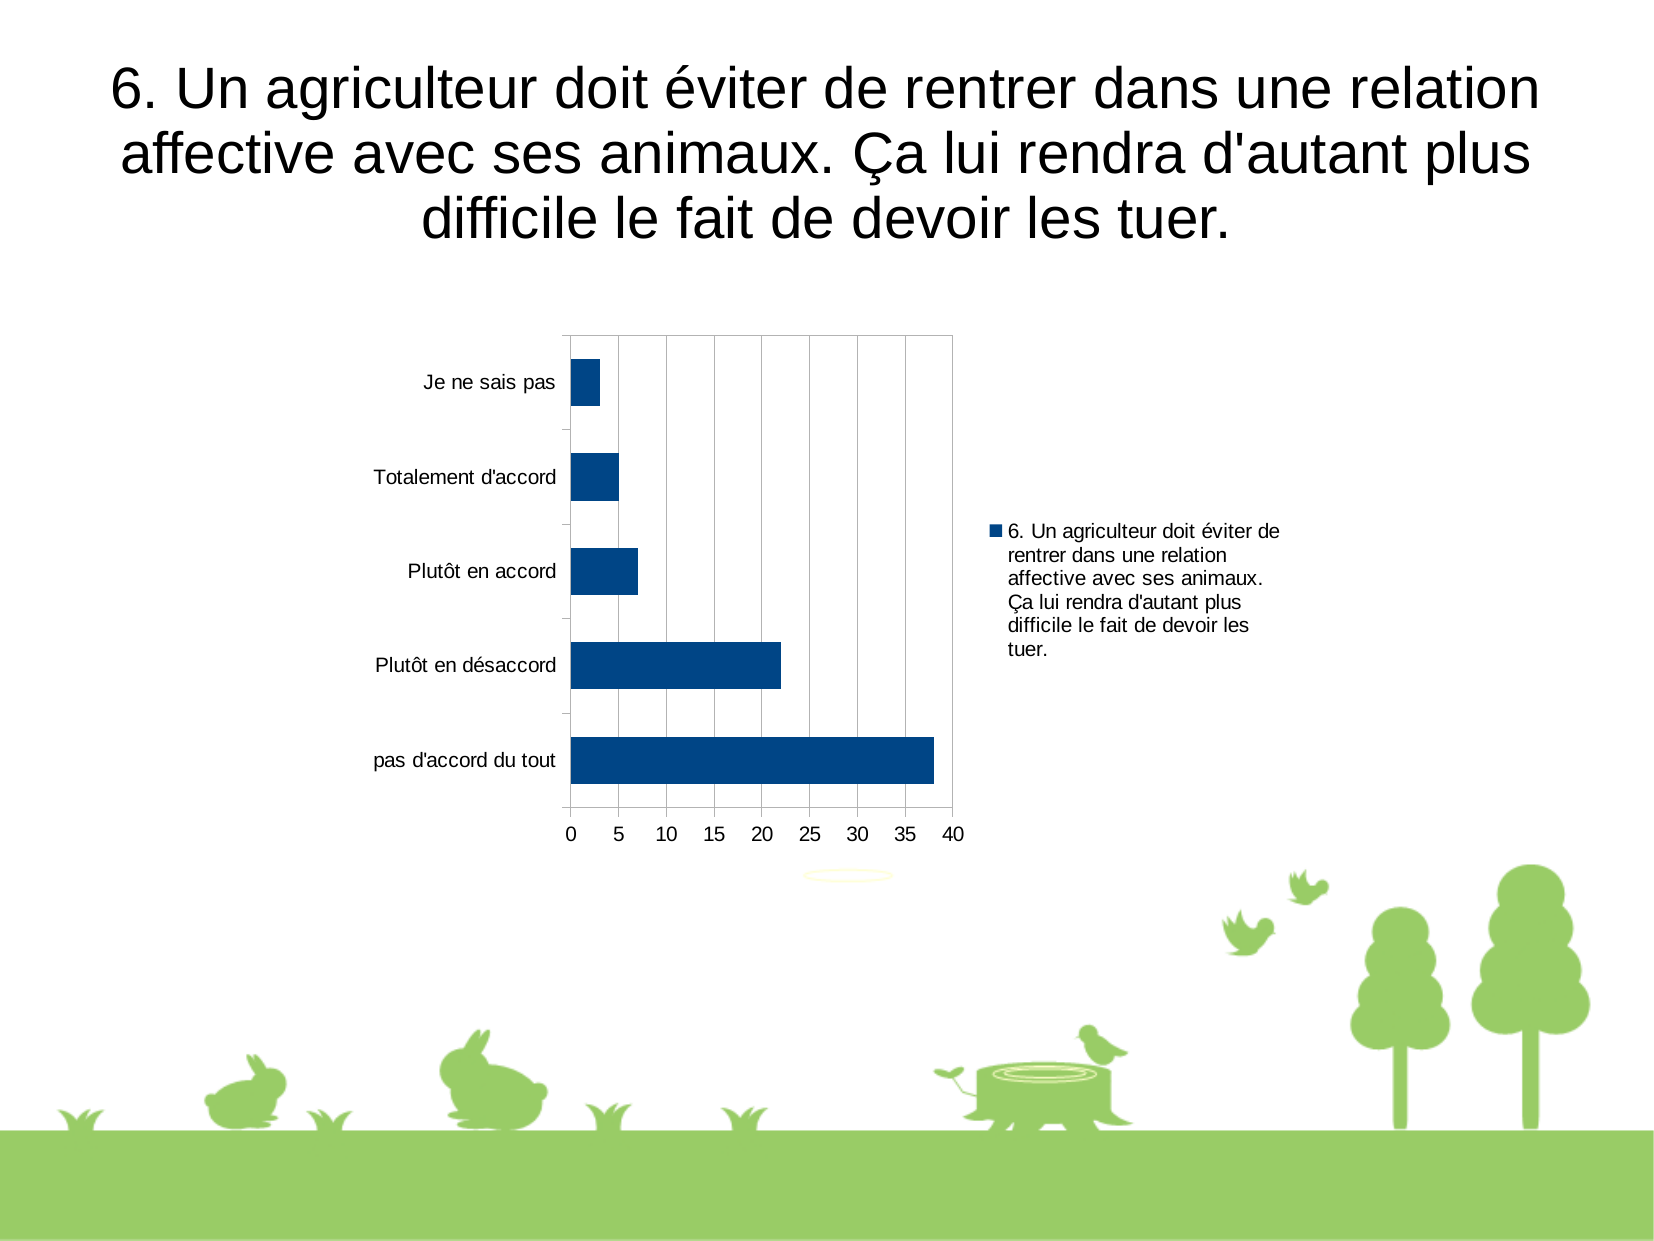

# 6. Un agriculteur doit éviter de rentrer dans une relation affective avec ses animaux. Ça lui rendra d'autant plus difficile le fait de devoir les tuer.
### Chart
| Category | 6. Un agriculteur doit éviter de rentrer dans une relation affective avec ses animaux. Ça lui rendra d'autant plus difficile le fait de devoir les tuer. |
|---|---|
| pas d'accord du tout | 38.0 |
| Plutôt en désaccord | 22.0 |
| Plutôt en accord | 7.0 |
| Totalement d'accord | 5.0 |
| Je ne sais pas | 3.0 |